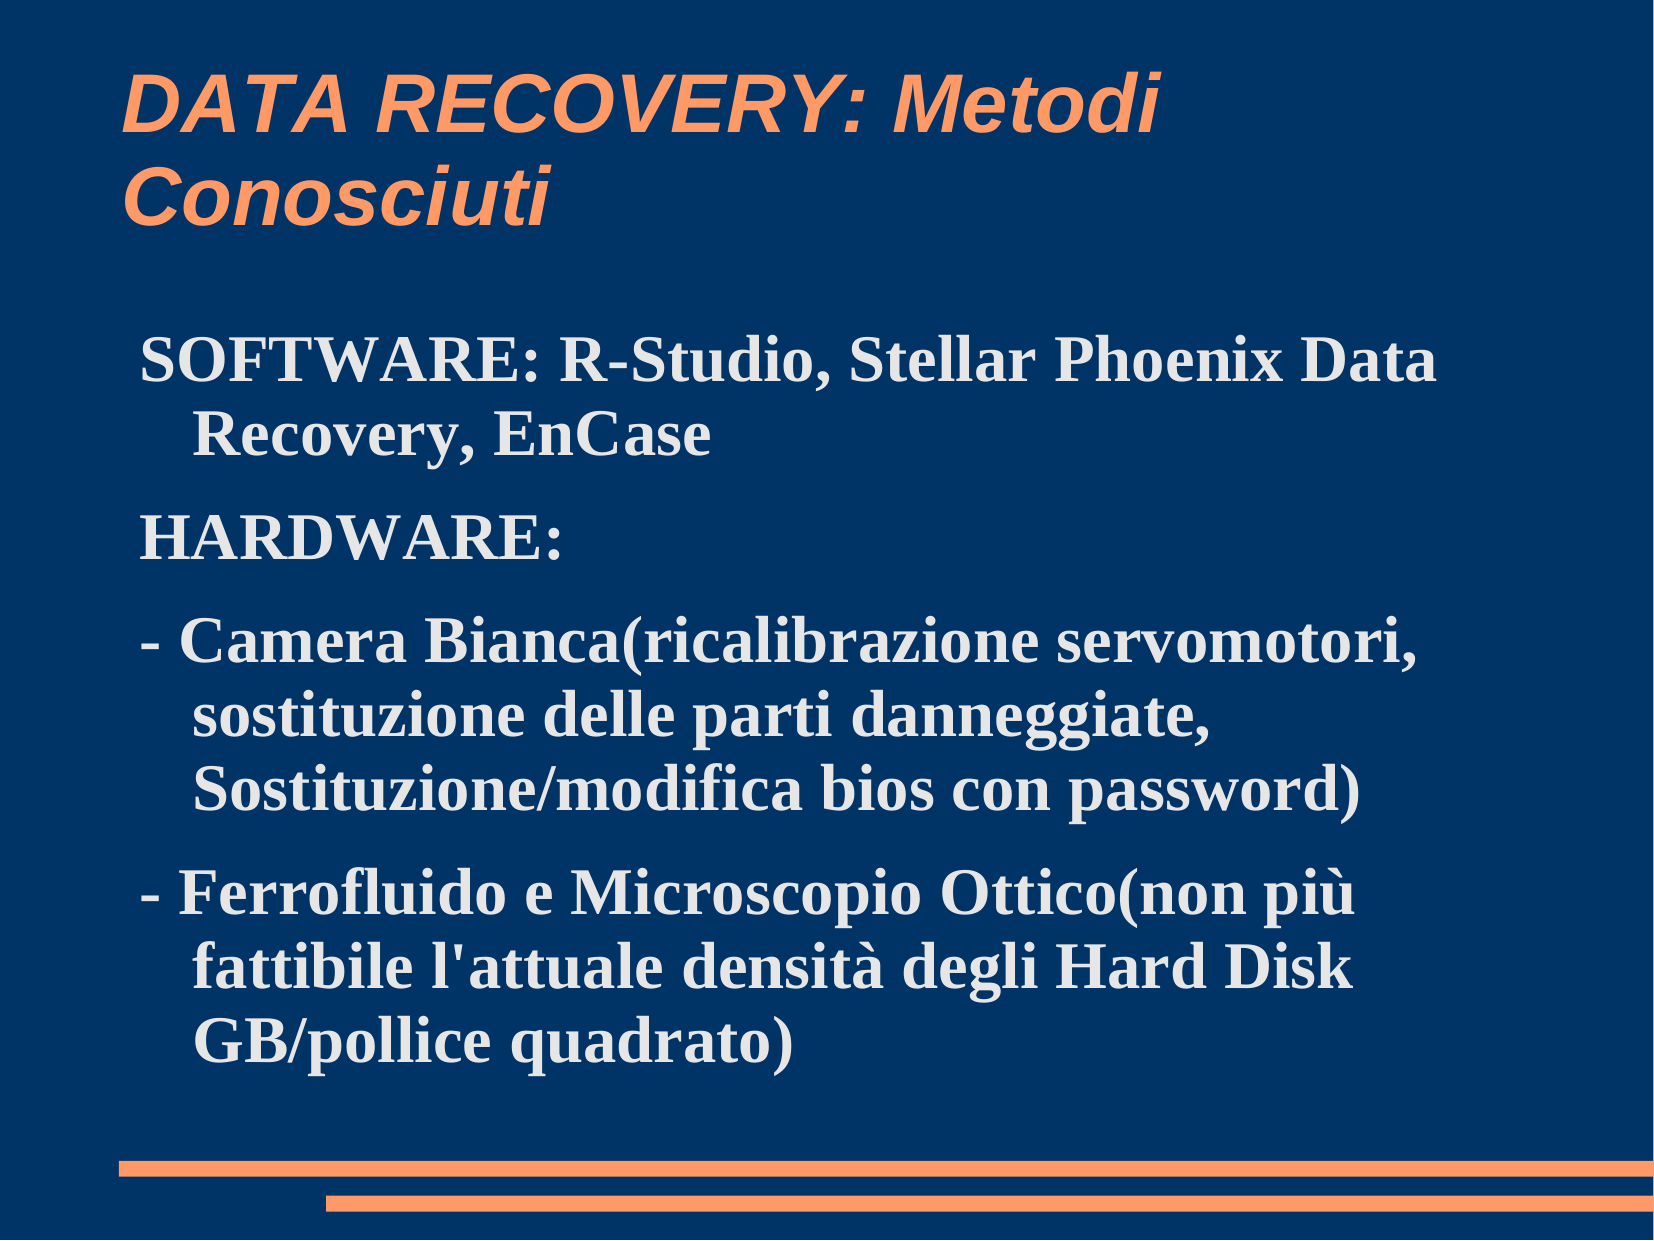

# DATA RECOVERY: Metodi Conosciuti
SOFTWARE: R-Studio, Stellar Phoenix Data Recovery, EnCase
HARDWARE:
- Camera Bianca(ricalibrazione servomotori, sostituzione delle parti danneggiate, Sostituzione/modifica bios con password)
- Ferrofluido e Microscopio Ottico(non più fattibile l'attuale densità degli Hard Disk GB/pollice quadrato)